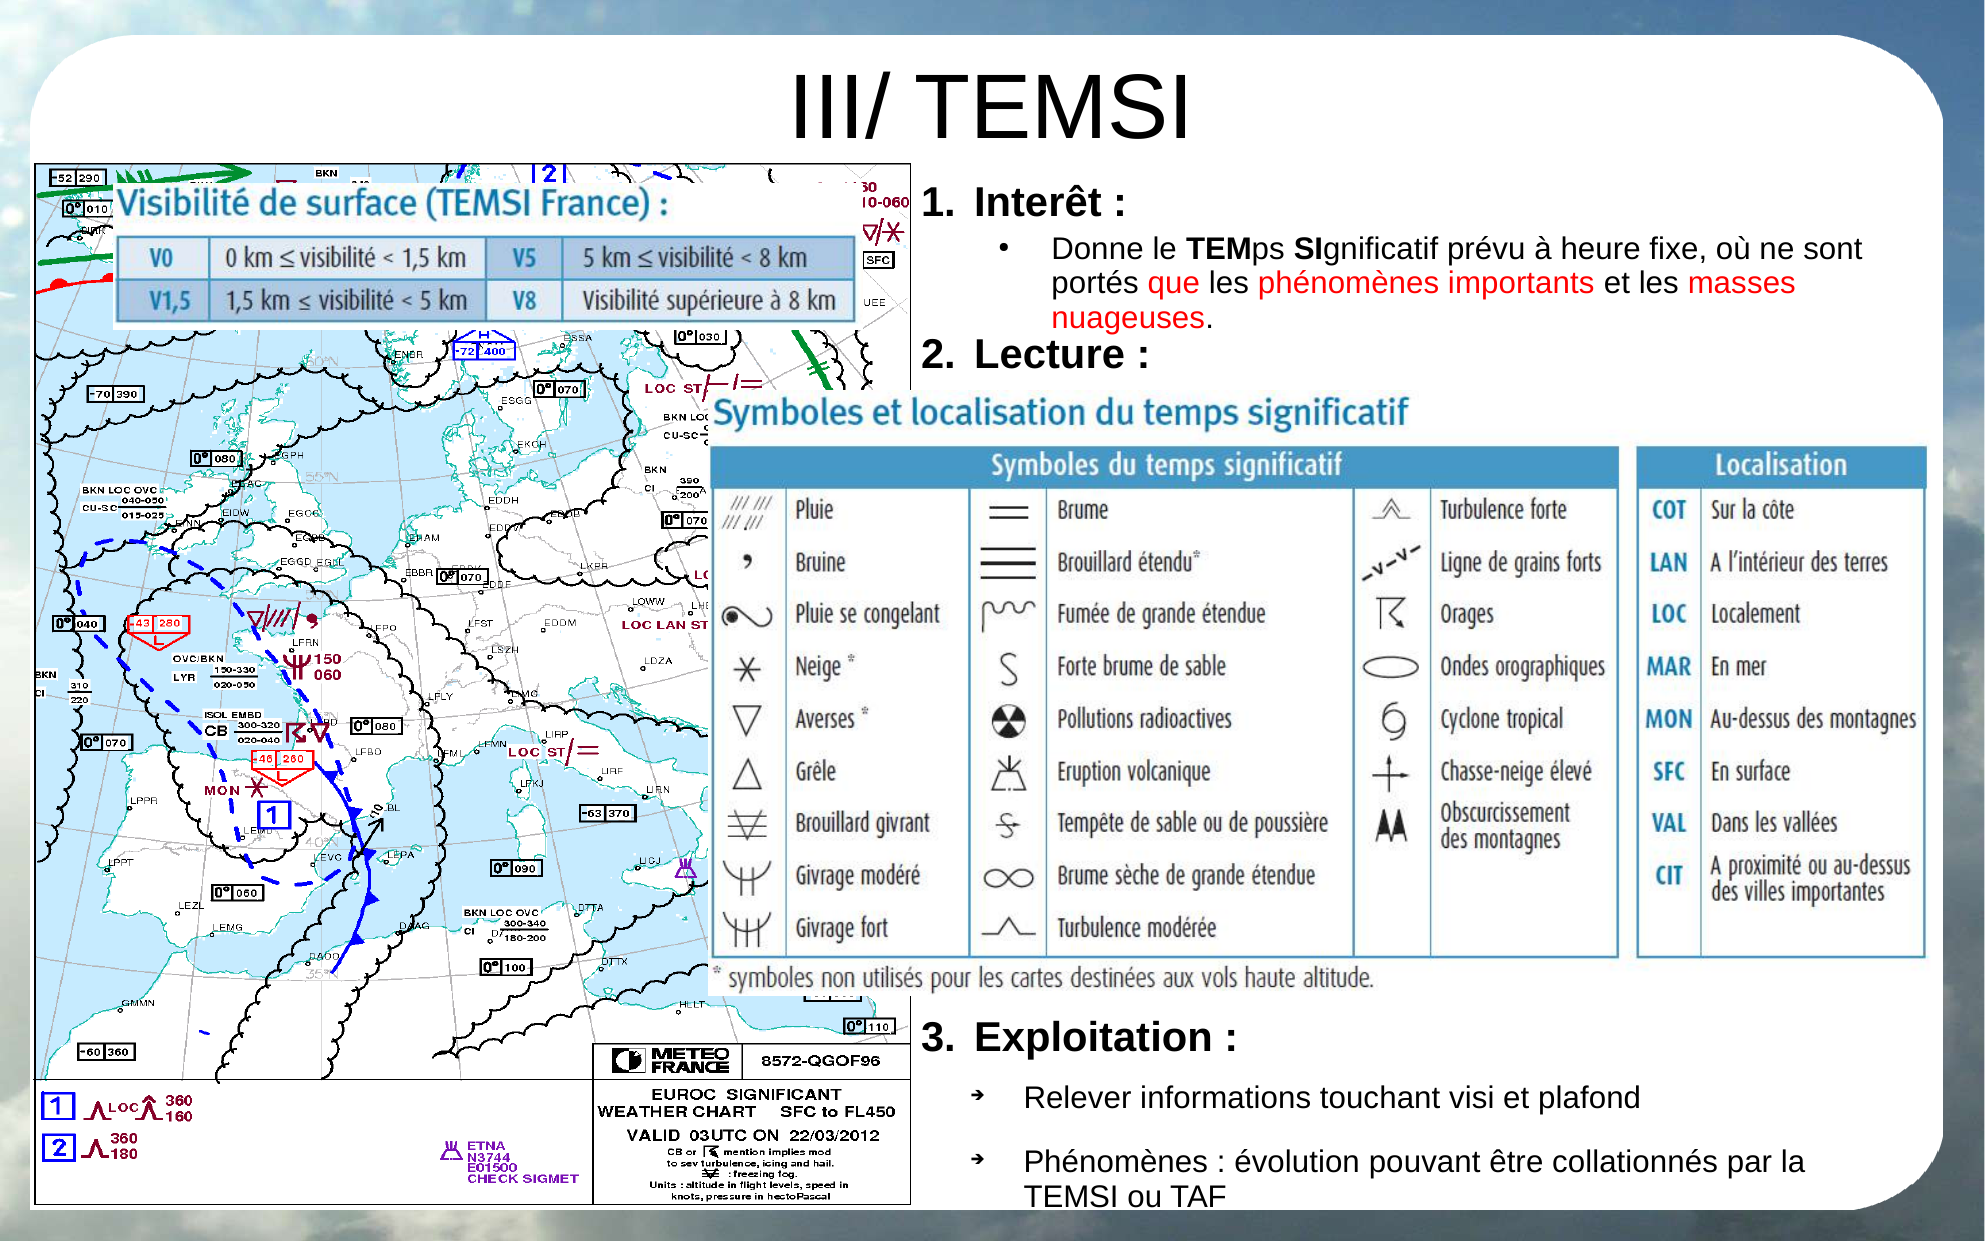

# III/ TEMSI
Interêt :
Lecture :
Exploitation :
Donne le TEMps SIgnificatif prévu à heure fixe, où ne sont portés que les phénomènes importants et les masses nuageuses.
Relever informations touchant visi et plafond
Phénomènes : évolution pouvant être collationnés par la TEMSI ou TAF